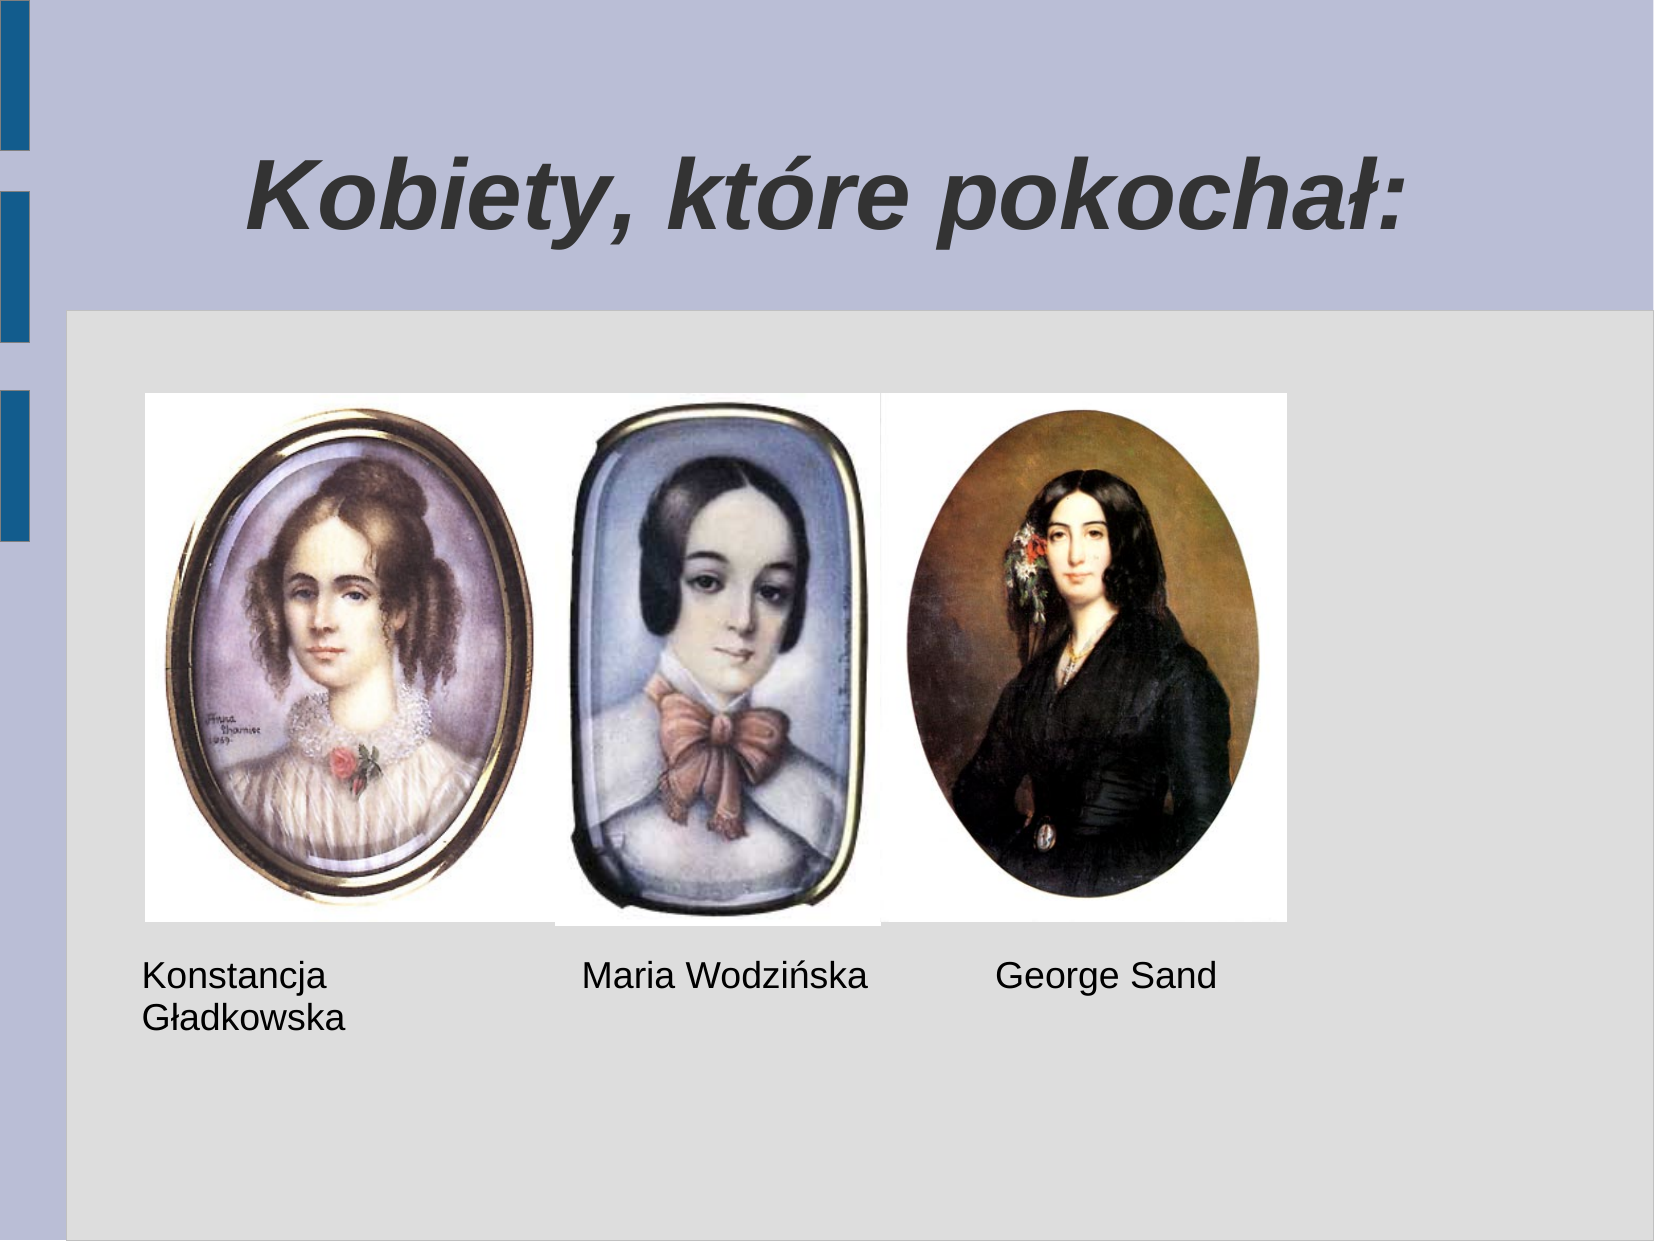

# Kobiety, które pokochał:
George Sand
Konstancja Gładkowska
Maria Wodzińska